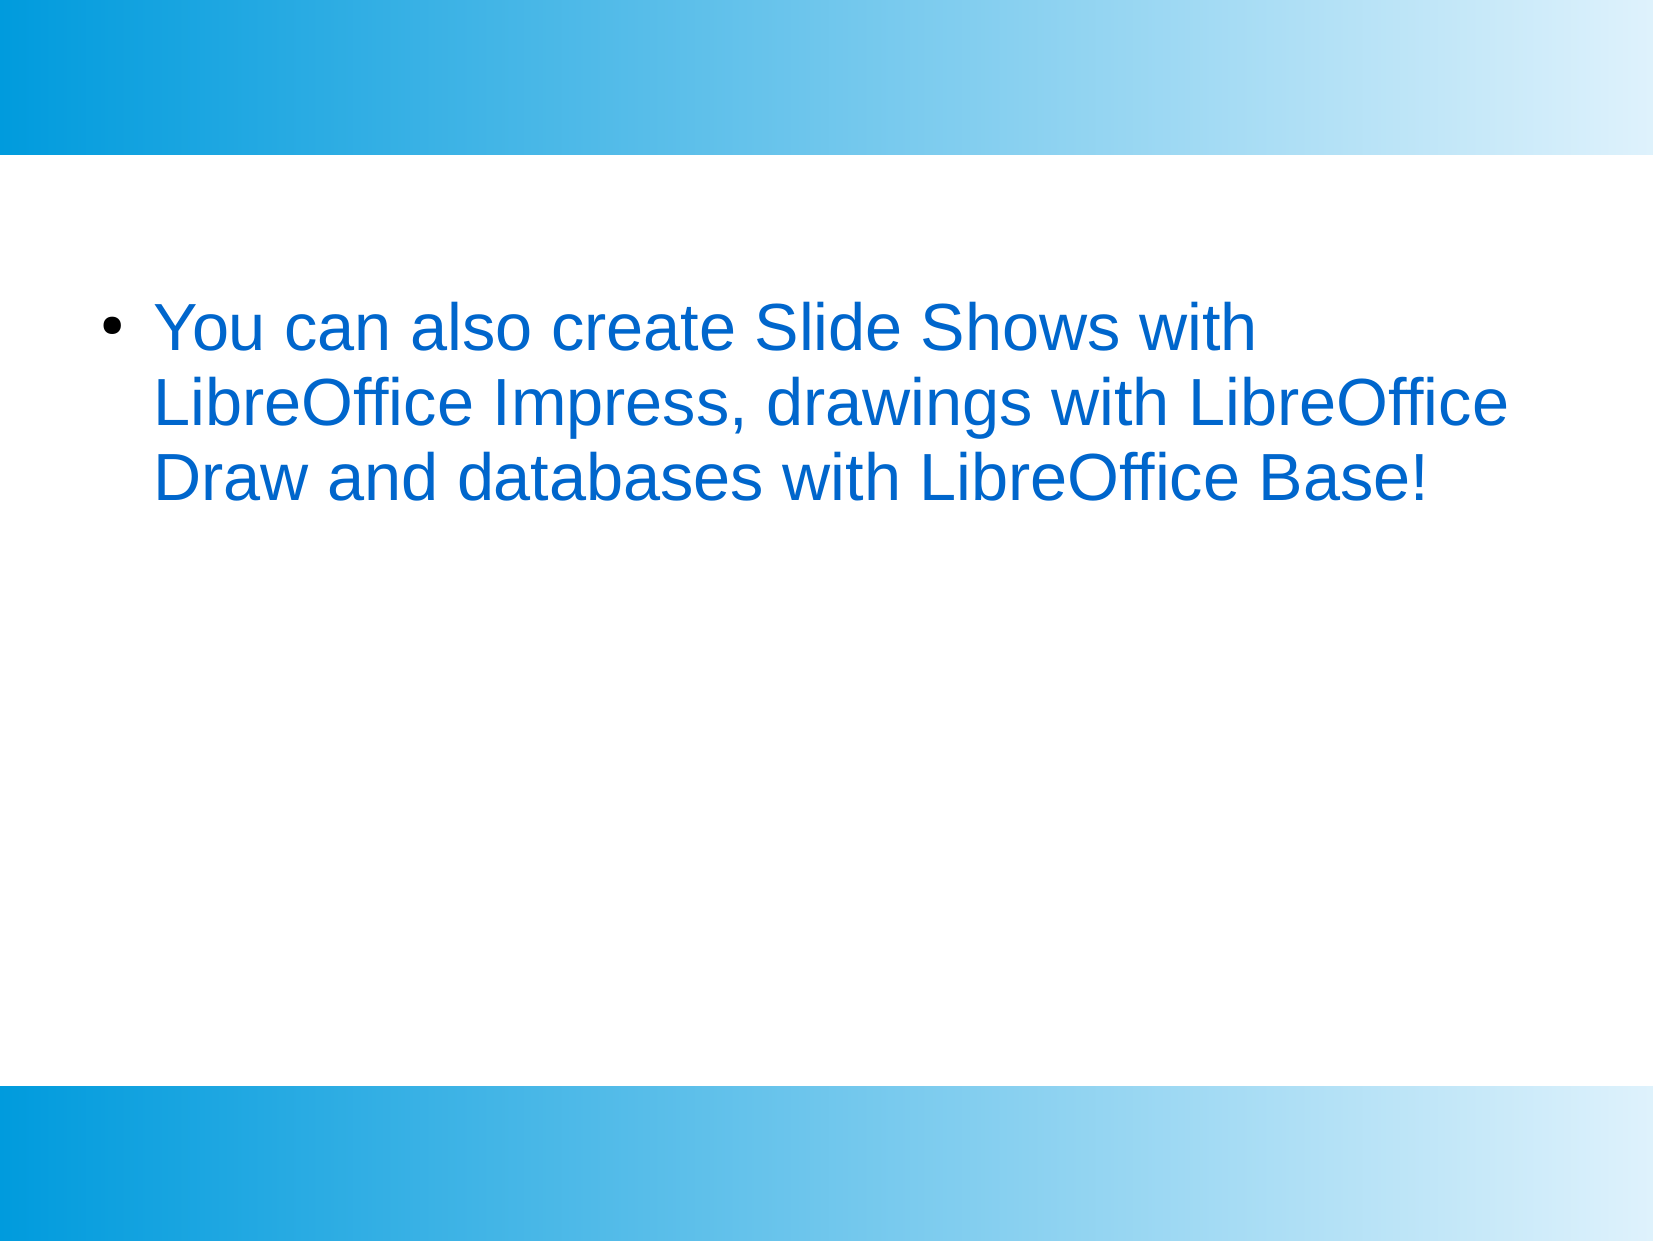

#
You can also create Slide Shows with LibreOffice Impress, drawings with LibreOffice Draw and databases with LibreOffice Base!